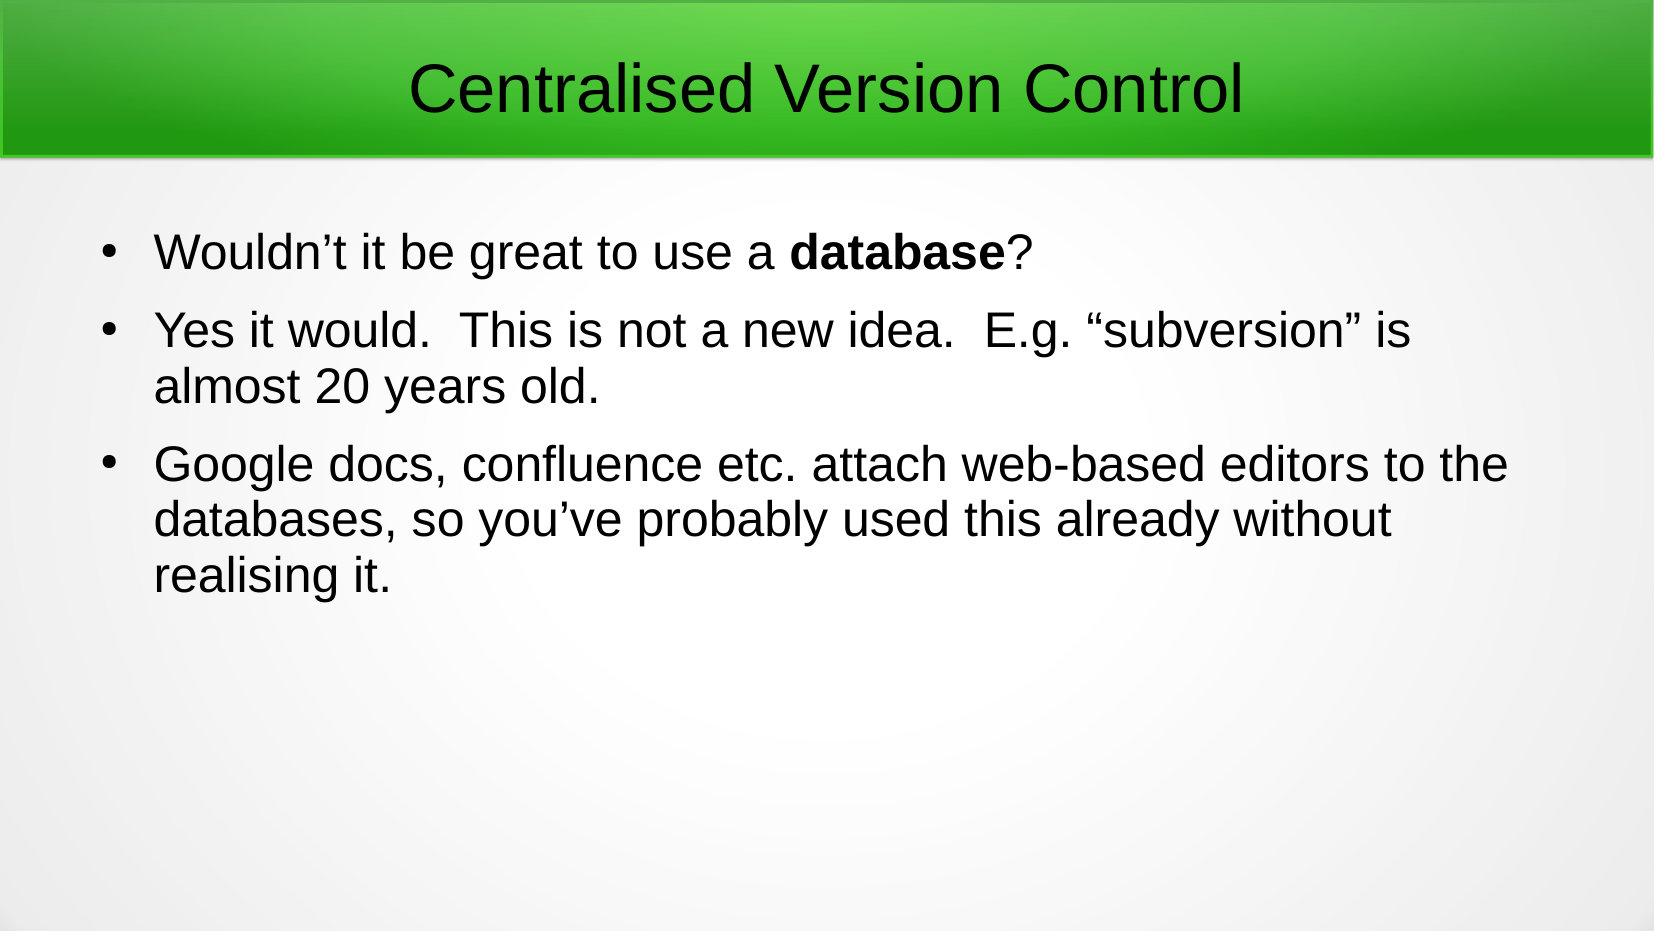

# Centralised Version Control
Wouldn’t it be great to use a database?
Yes it would. This is not a new idea. E.g. “subversion” is almost 20 years old.
Google docs, confluence etc. attach web-based editors to the databases, so you’ve probably used this already without realising it.